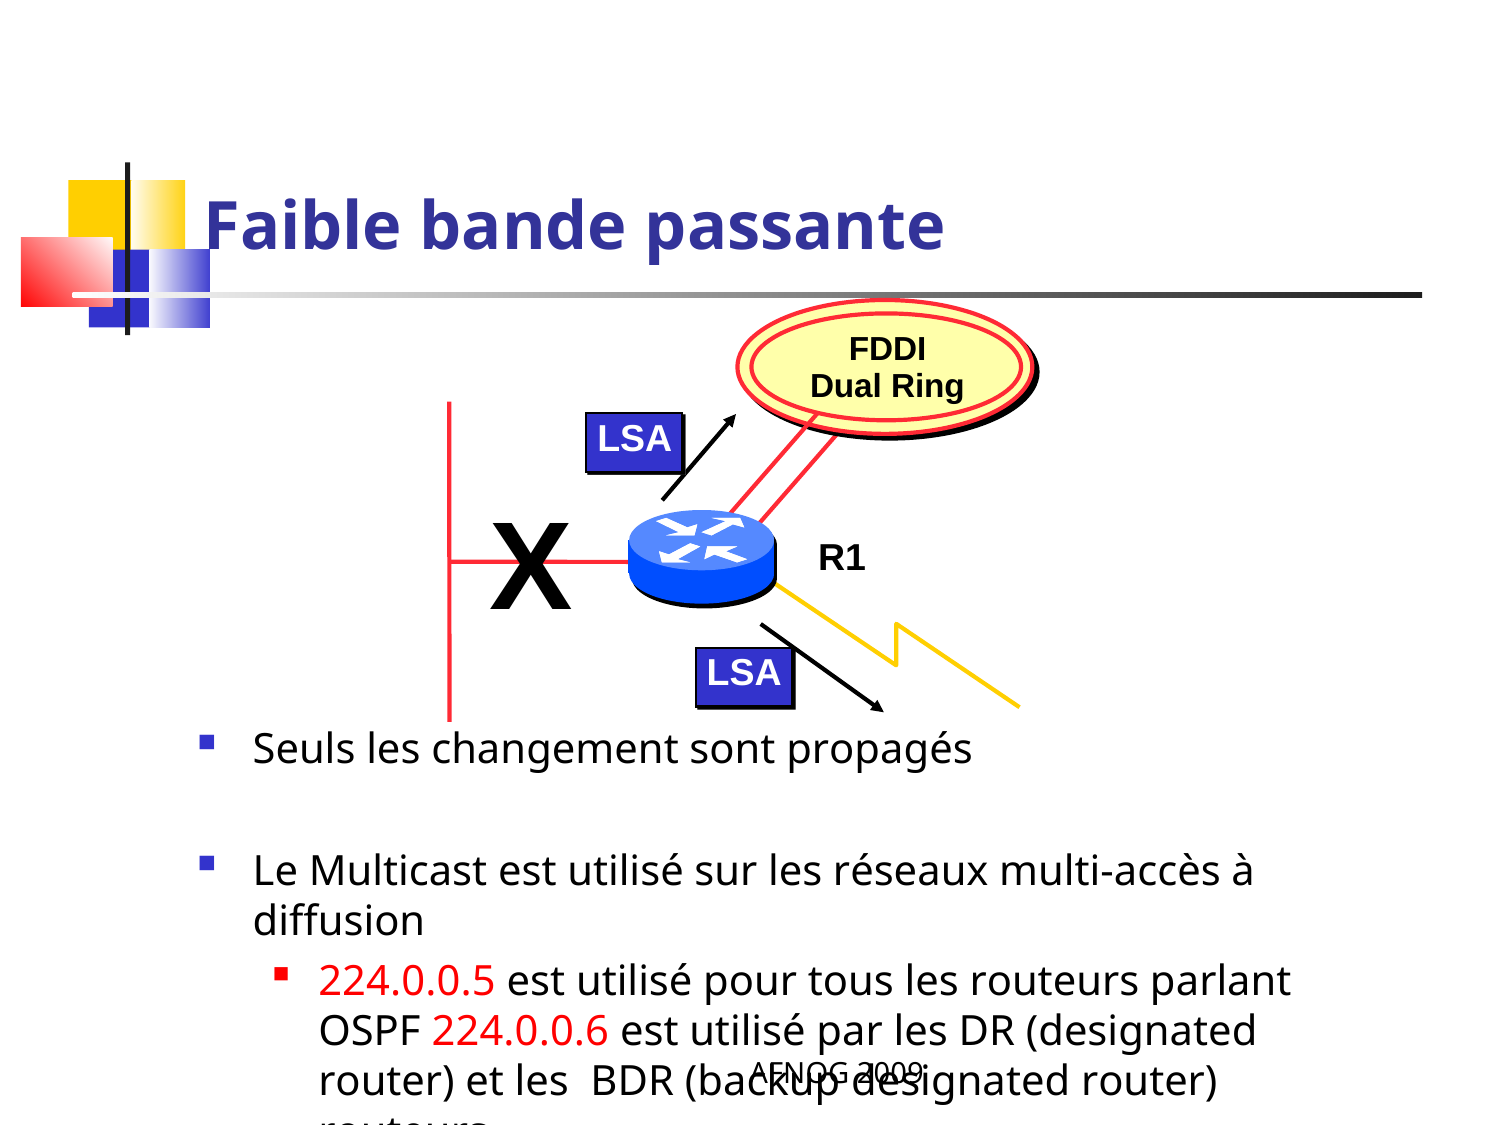

# Faible bande passante
FDDI
Dual Ring
LSA
X
R1
LSA
Seuls les changement sont propagés
Le Multicast est utilisé sur les réseaux multi-accès à diffusion
224.0.0.5 est utilisé pour tous les routeurs parlant OSPF 224.0.0.6 est utilisé par les DR (designated router) et les BDR (backup designated router) routeurs
AFNOG 2009